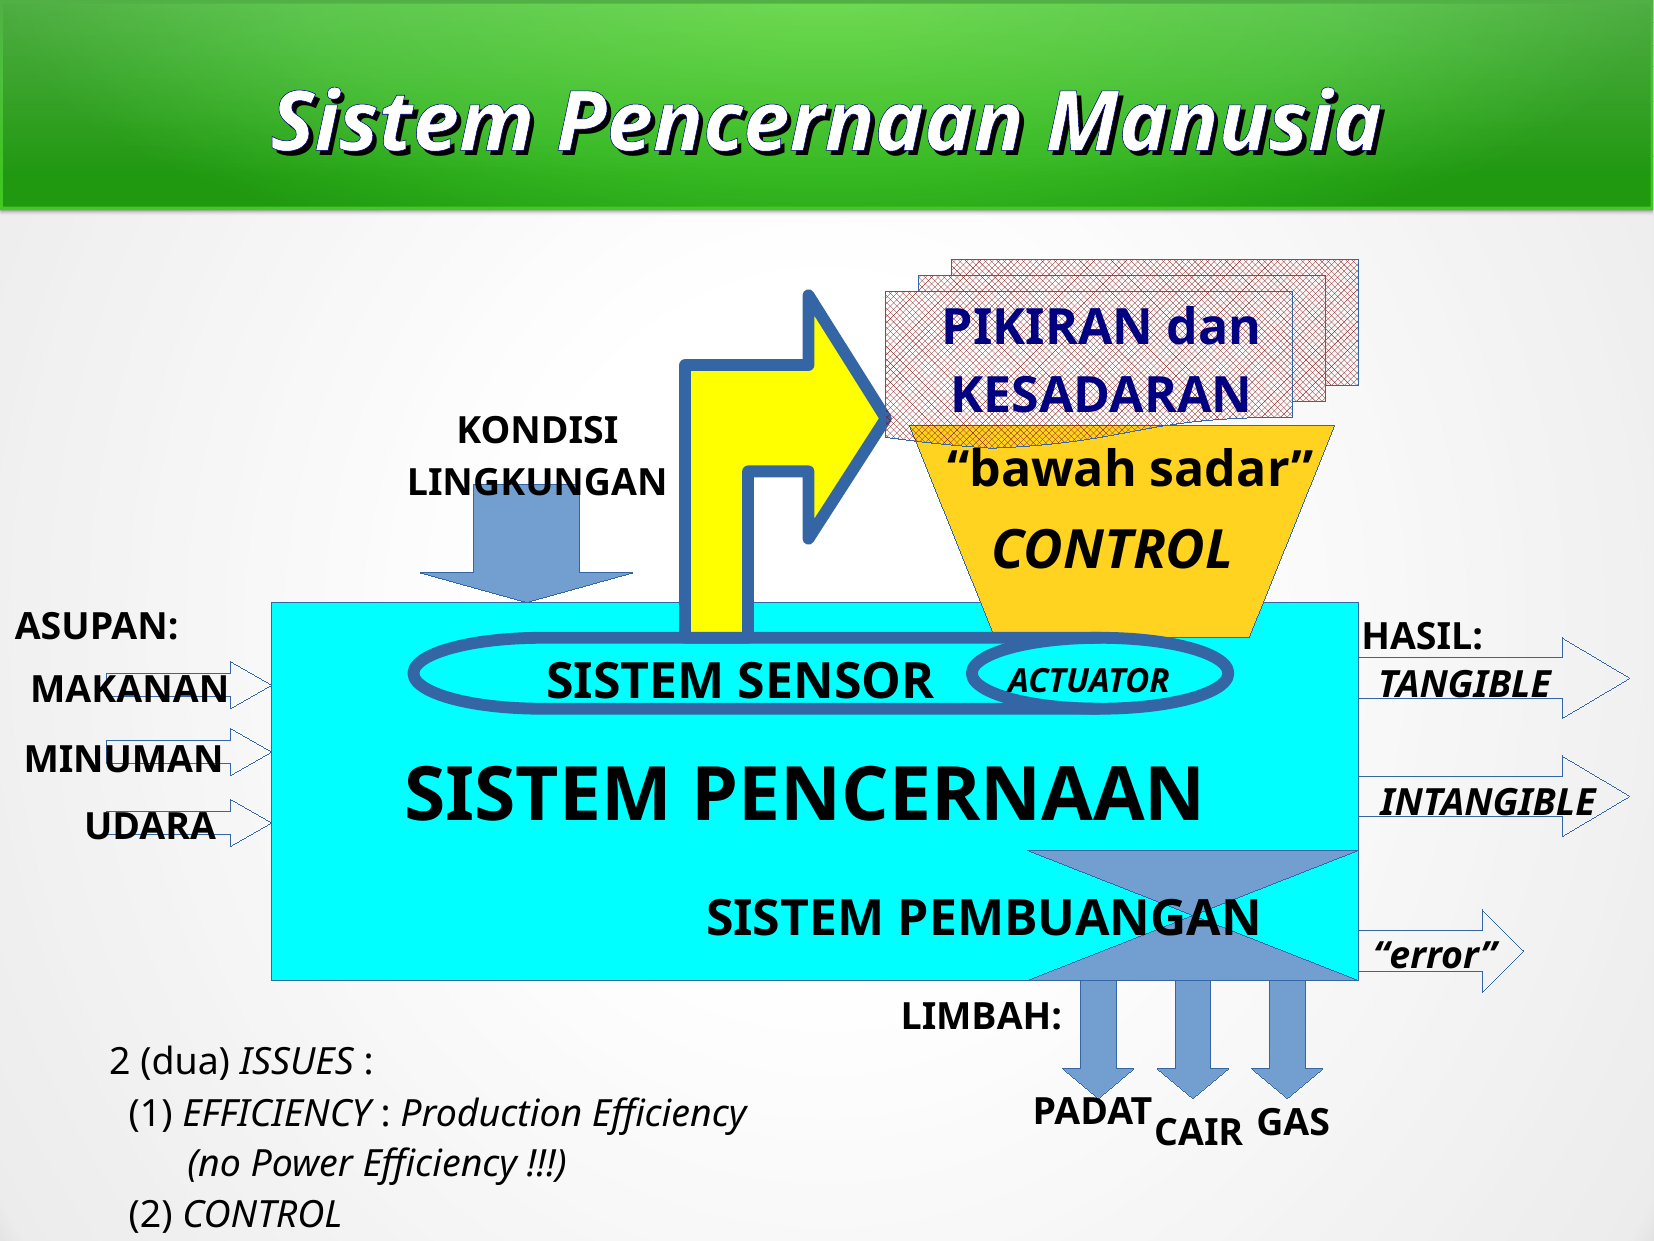

# Sistem Pencernaan Manusia
PIKIRAN dan KESADARAN
KONDISI
LINGKUNGAN
“bawah sadar”
CONTROL
ASUPAN:
SISTEM PENCERNAAN
HASIL:
SISTEM SENSOR
ACTUATOR
TANGIBLE
MAKANAN
MINUMAN
INTANGIBLE
UDARA
SISTEM PEMBUANGAN
“error”
LIMBAH:
2 (dua) ISSUES :
 (1) EFFICIENCY : Production Efficiency
 (no Power Efficiency !!!)
 (2) CONTROL
PADAT
GAS
CAIR